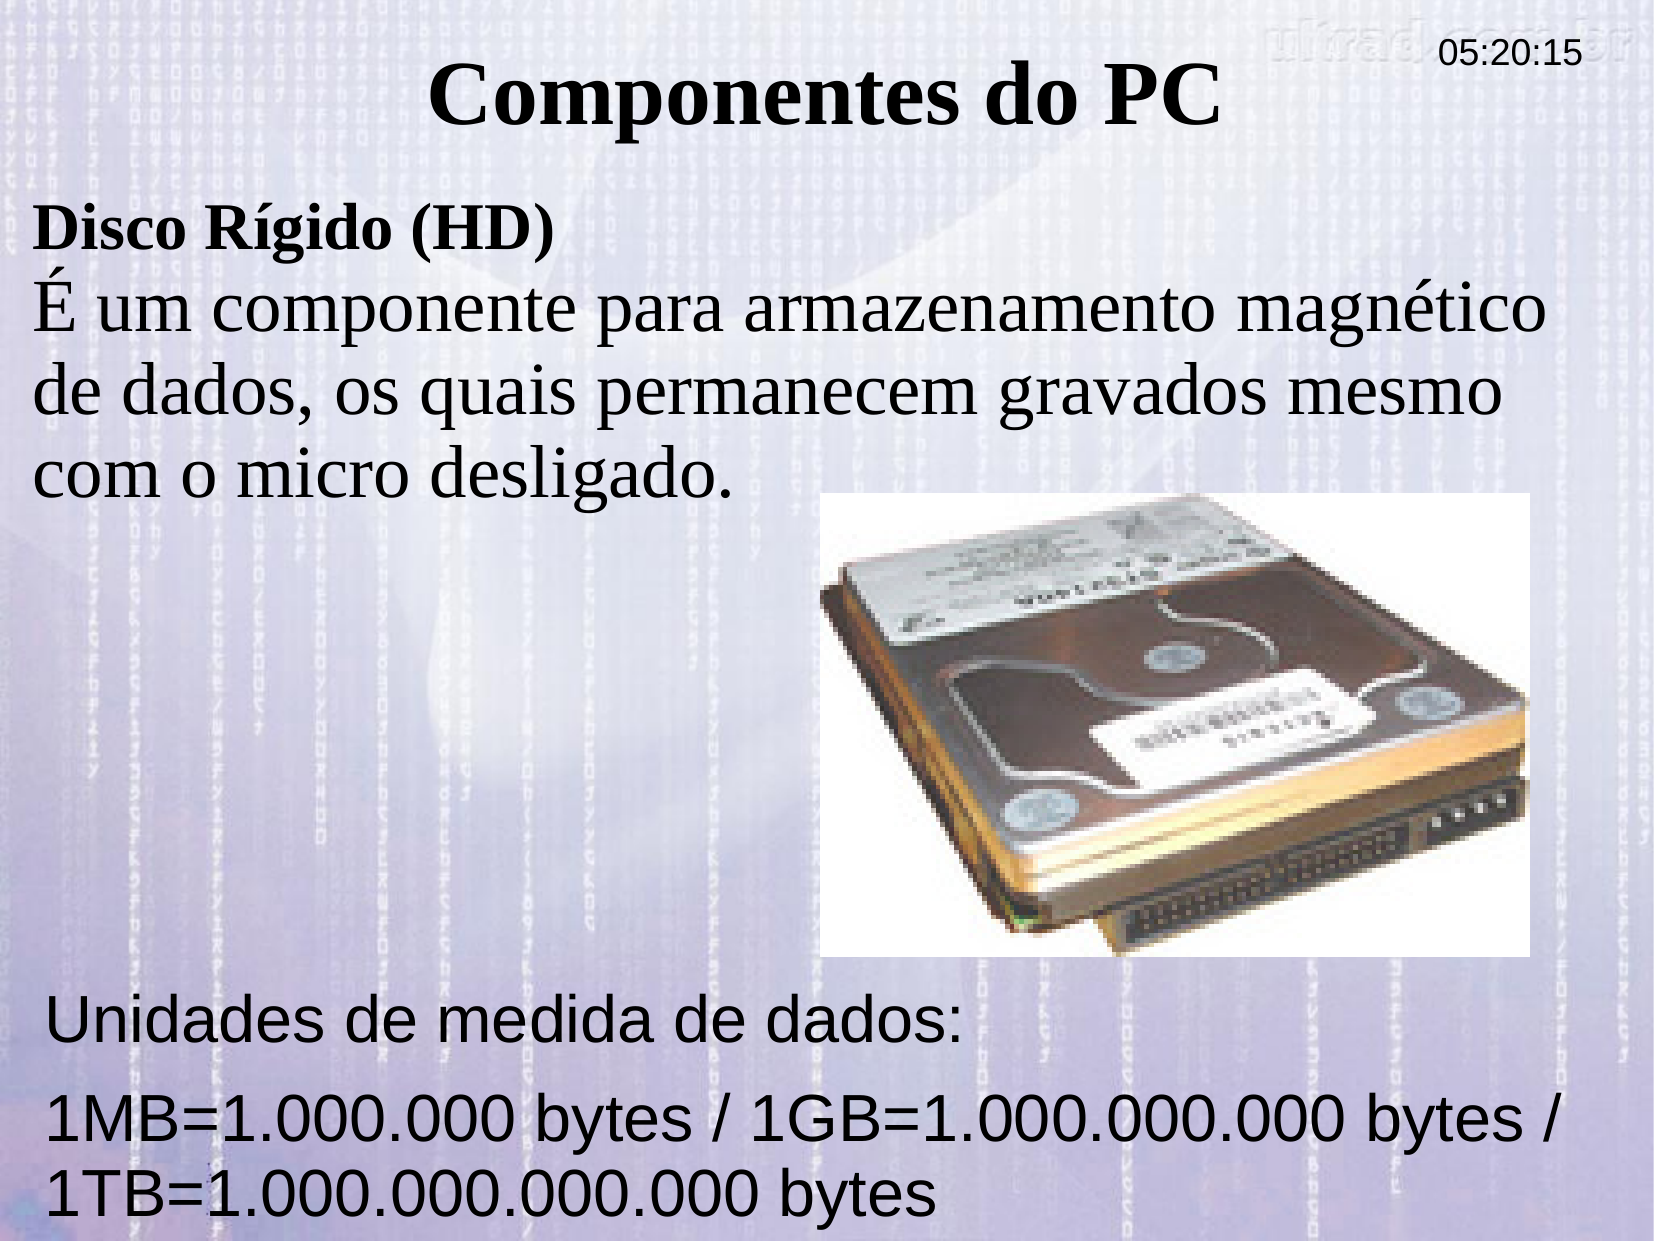

01:59:08
Componentes do PC
Disco Rígido (HD)
É um componente para armazenamento magnético de dados, os quais permanecem gravados mesmo com o micro desligado.
Unidades de medida de dados:
1MB=1.000.000 bytes / 1GB=1.000.000.000 bytes / 1TB=1.000.000.000.000 bytes